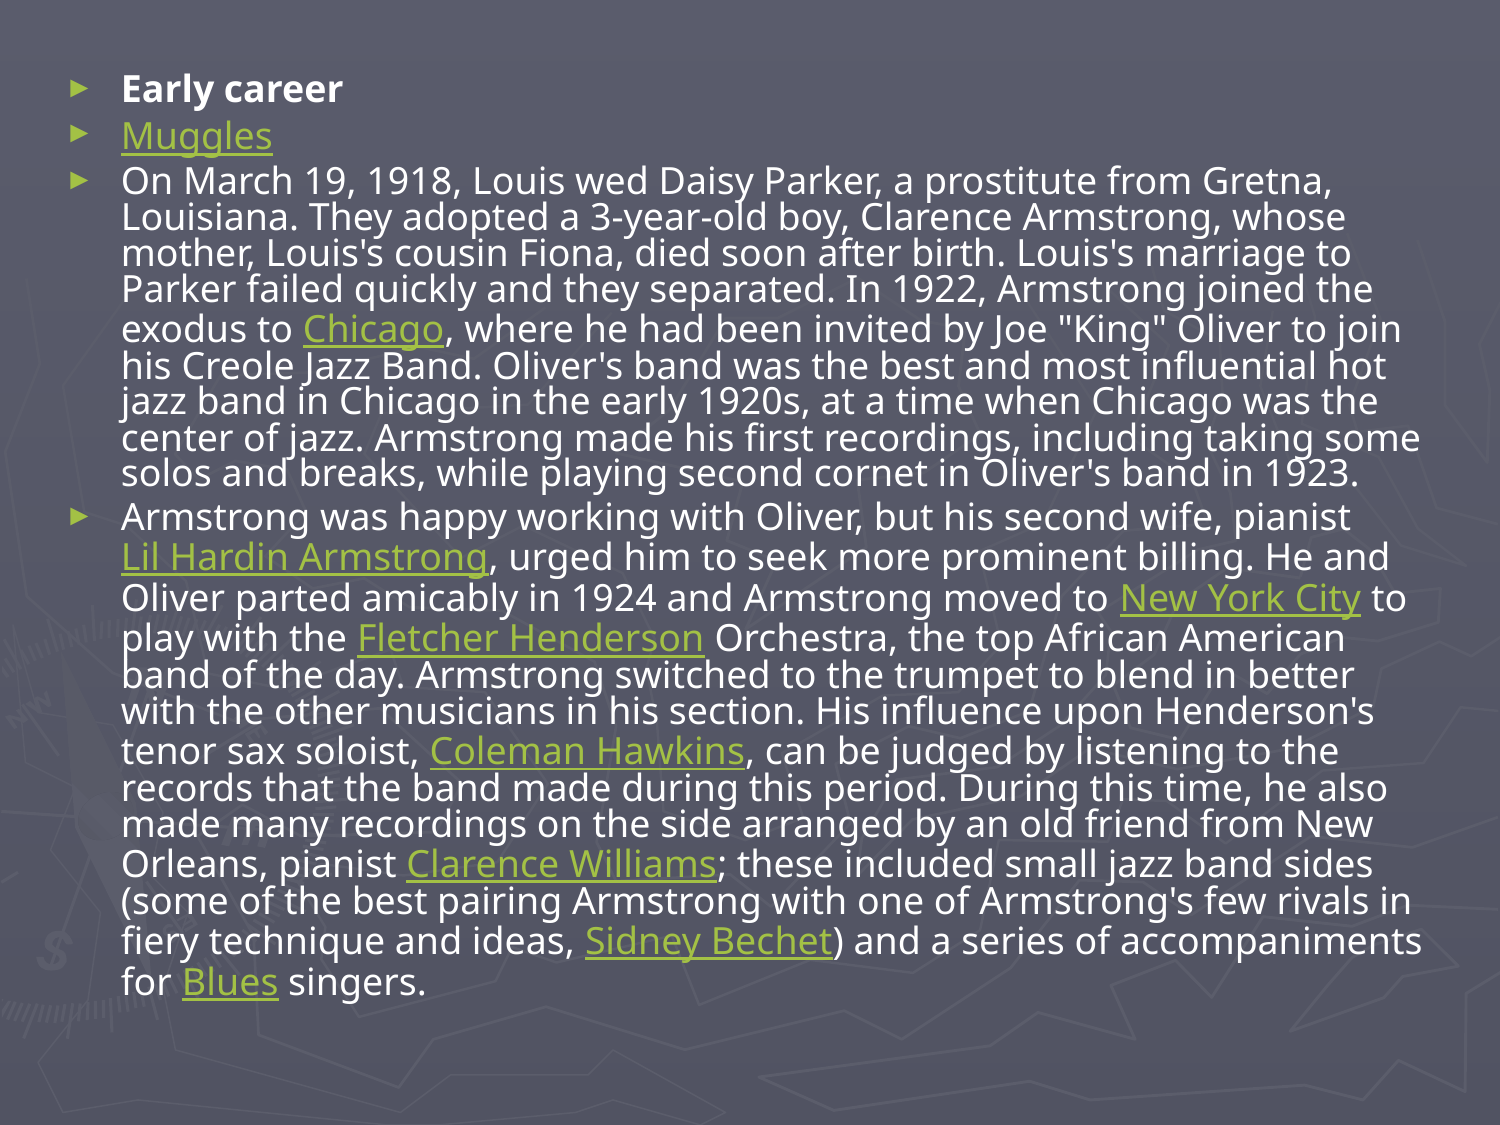

#
Early career
Muggles
On March 19, 1918, Louis wed Daisy Parker, a prostitute from Gretna, Louisiana. They adopted a 3-year-old boy, Clarence Armstrong, whose mother, Louis's cousin Fiona, died soon after birth. Louis's marriage to Parker failed quickly and they separated. In 1922, Armstrong joined the exodus to Chicago, where he had been invited by Joe "King" Oliver to join his Creole Jazz Band. Oliver's band was the best and most influential hot jazz band in Chicago in the early 1920s, at a time when Chicago was the center of jazz. Armstrong made his first recordings, including taking some solos and breaks, while playing second cornet in Oliver's band in 1923.
Armstrong was happy working with Oliver, but his second wife, pianist Lil Hardin Armstrong, urged him to seek more prominent billing. He and Oliver parted amicably in 1924 and Armstrong moved to New York City to play with the Fletcher Henderson Orchestra, the top African American band of the day. Armstrong switched to the trumpet to blend in better with the other musicians in his section. His influence upon Henderson's tenor sax soloist, Coleman Hawkins, can be judged by listening to the records that the band made during this period. During this time, he also made many recordings on the side arranged by an old friend from New Orleans, pianist Clarence Williams; these included small jazz band sides (some of the best pairing Armstrong with one of Armstrong's few rivals in fiery technique and ideas, Sidney Bechet) and a series of accompaniments for Blues singers.